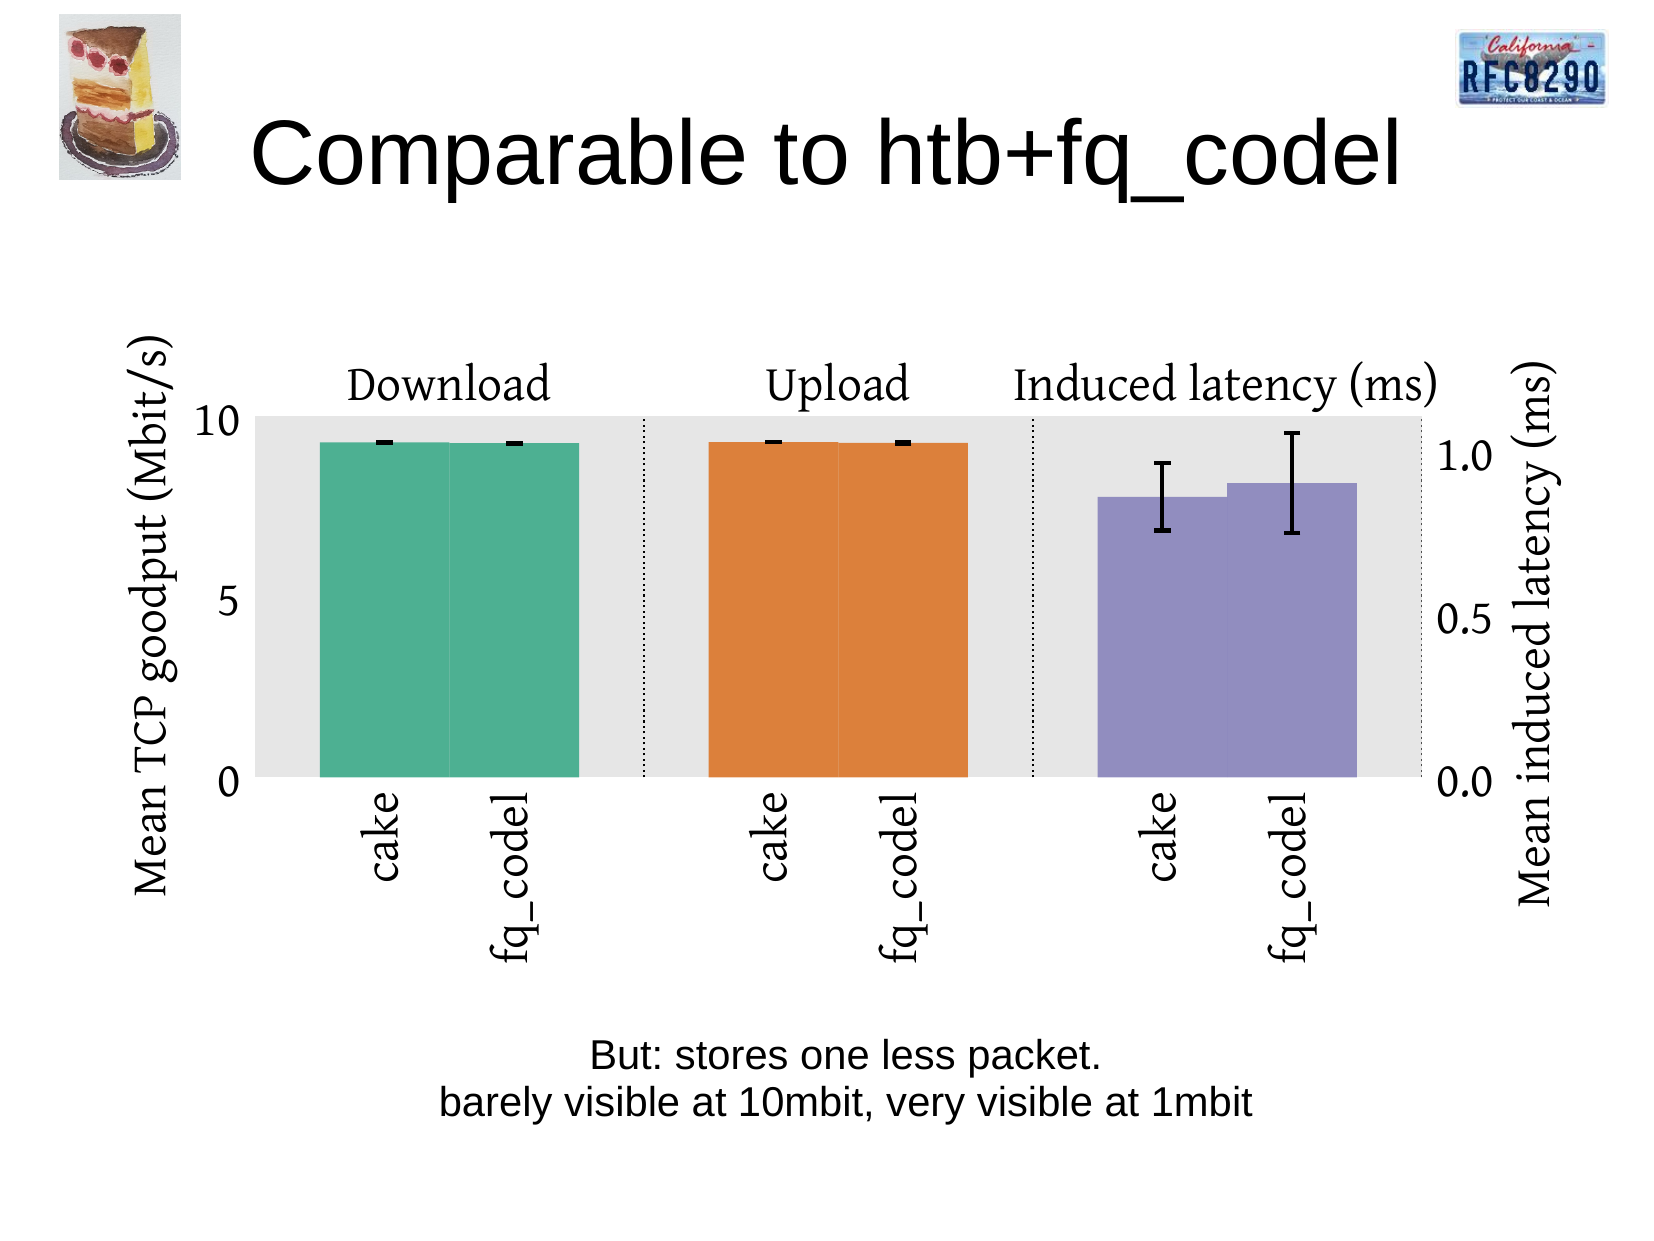

# Comparable to htb+fq_codel
But: stores one less packet.
barely visible at 10mbit, very visible at 1mbit